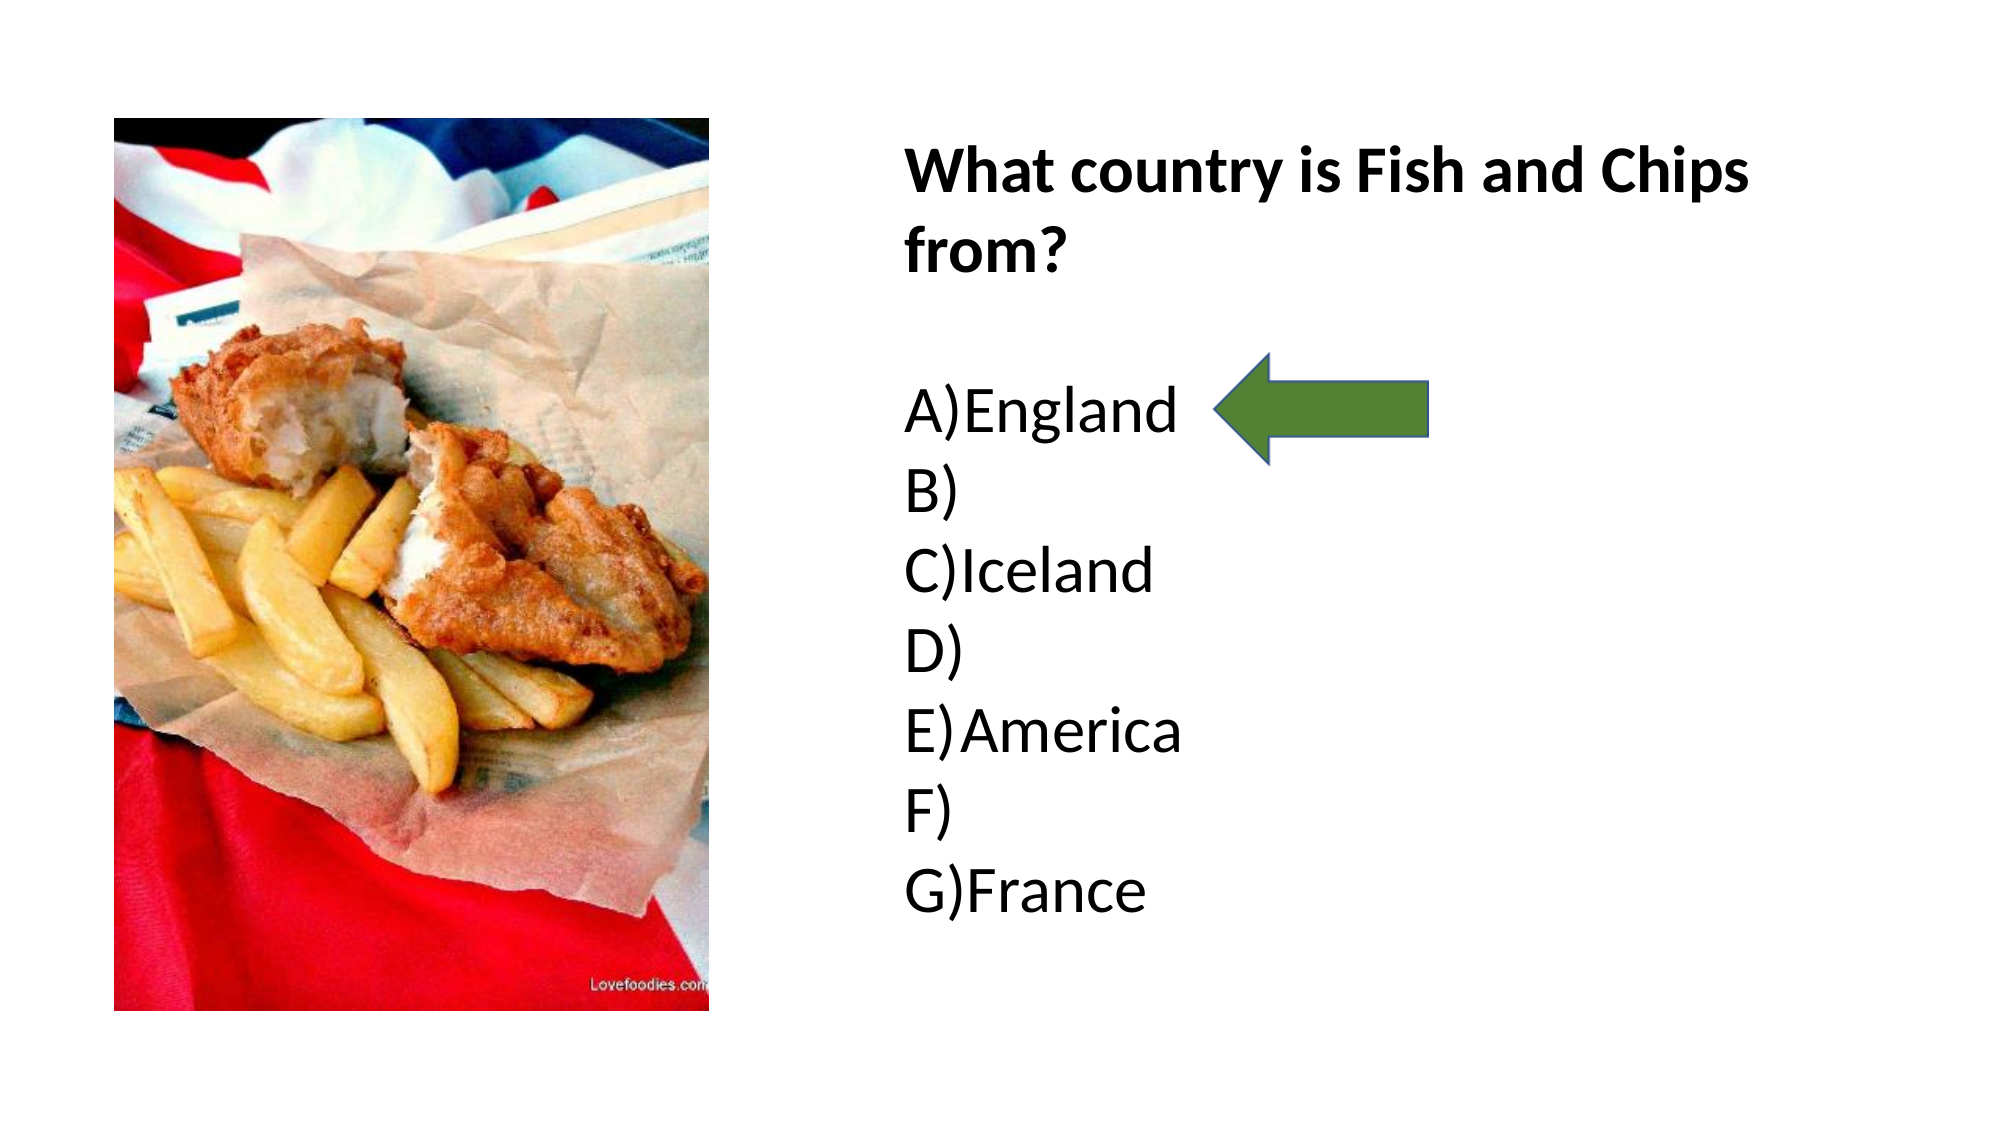

What country is Fish and Chips from?
England
Iceland
America
France